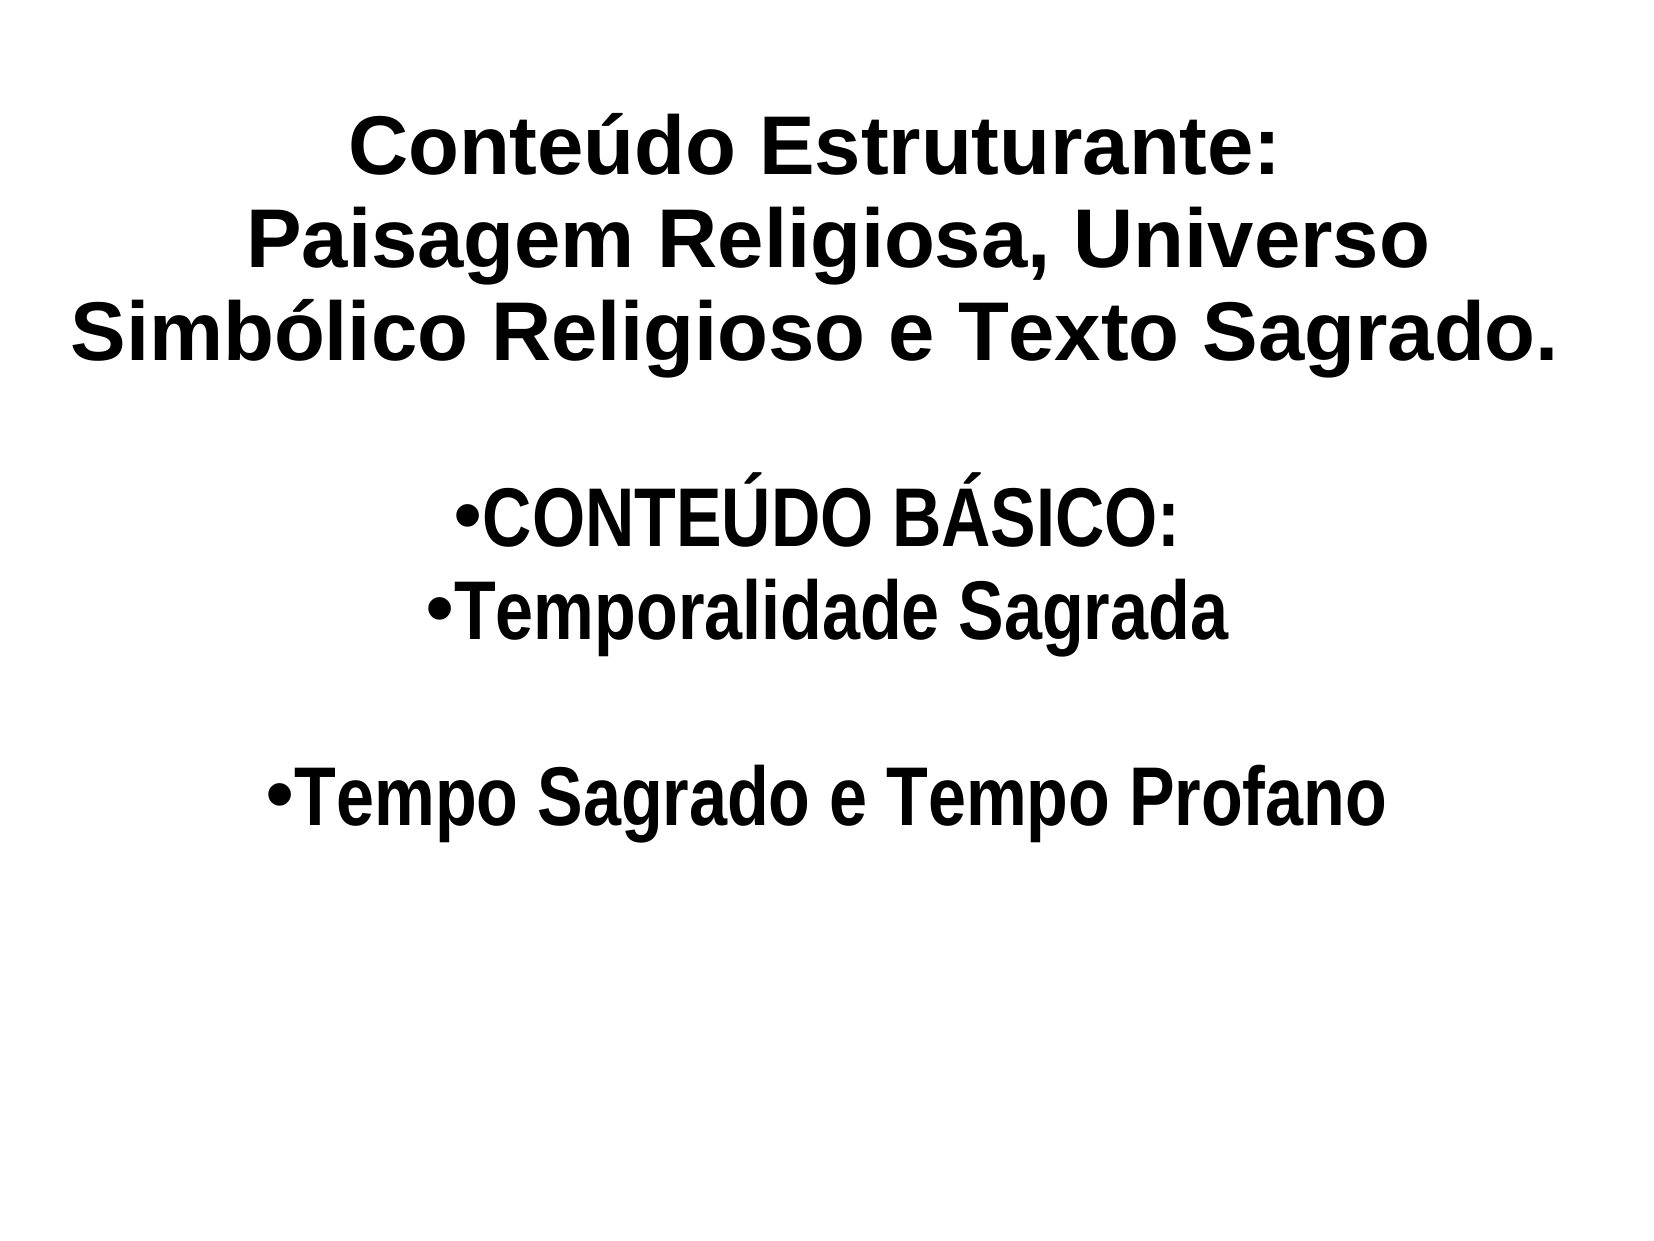

Conteúdo Estruturante:
 Paisagem Religiosa, Universo Simbólico Religioso e Texto Sagrado.
CONTEÚDO BÁSICO:
Temporalidade Sagrada
Tempo Sagrado e Tempo Profano